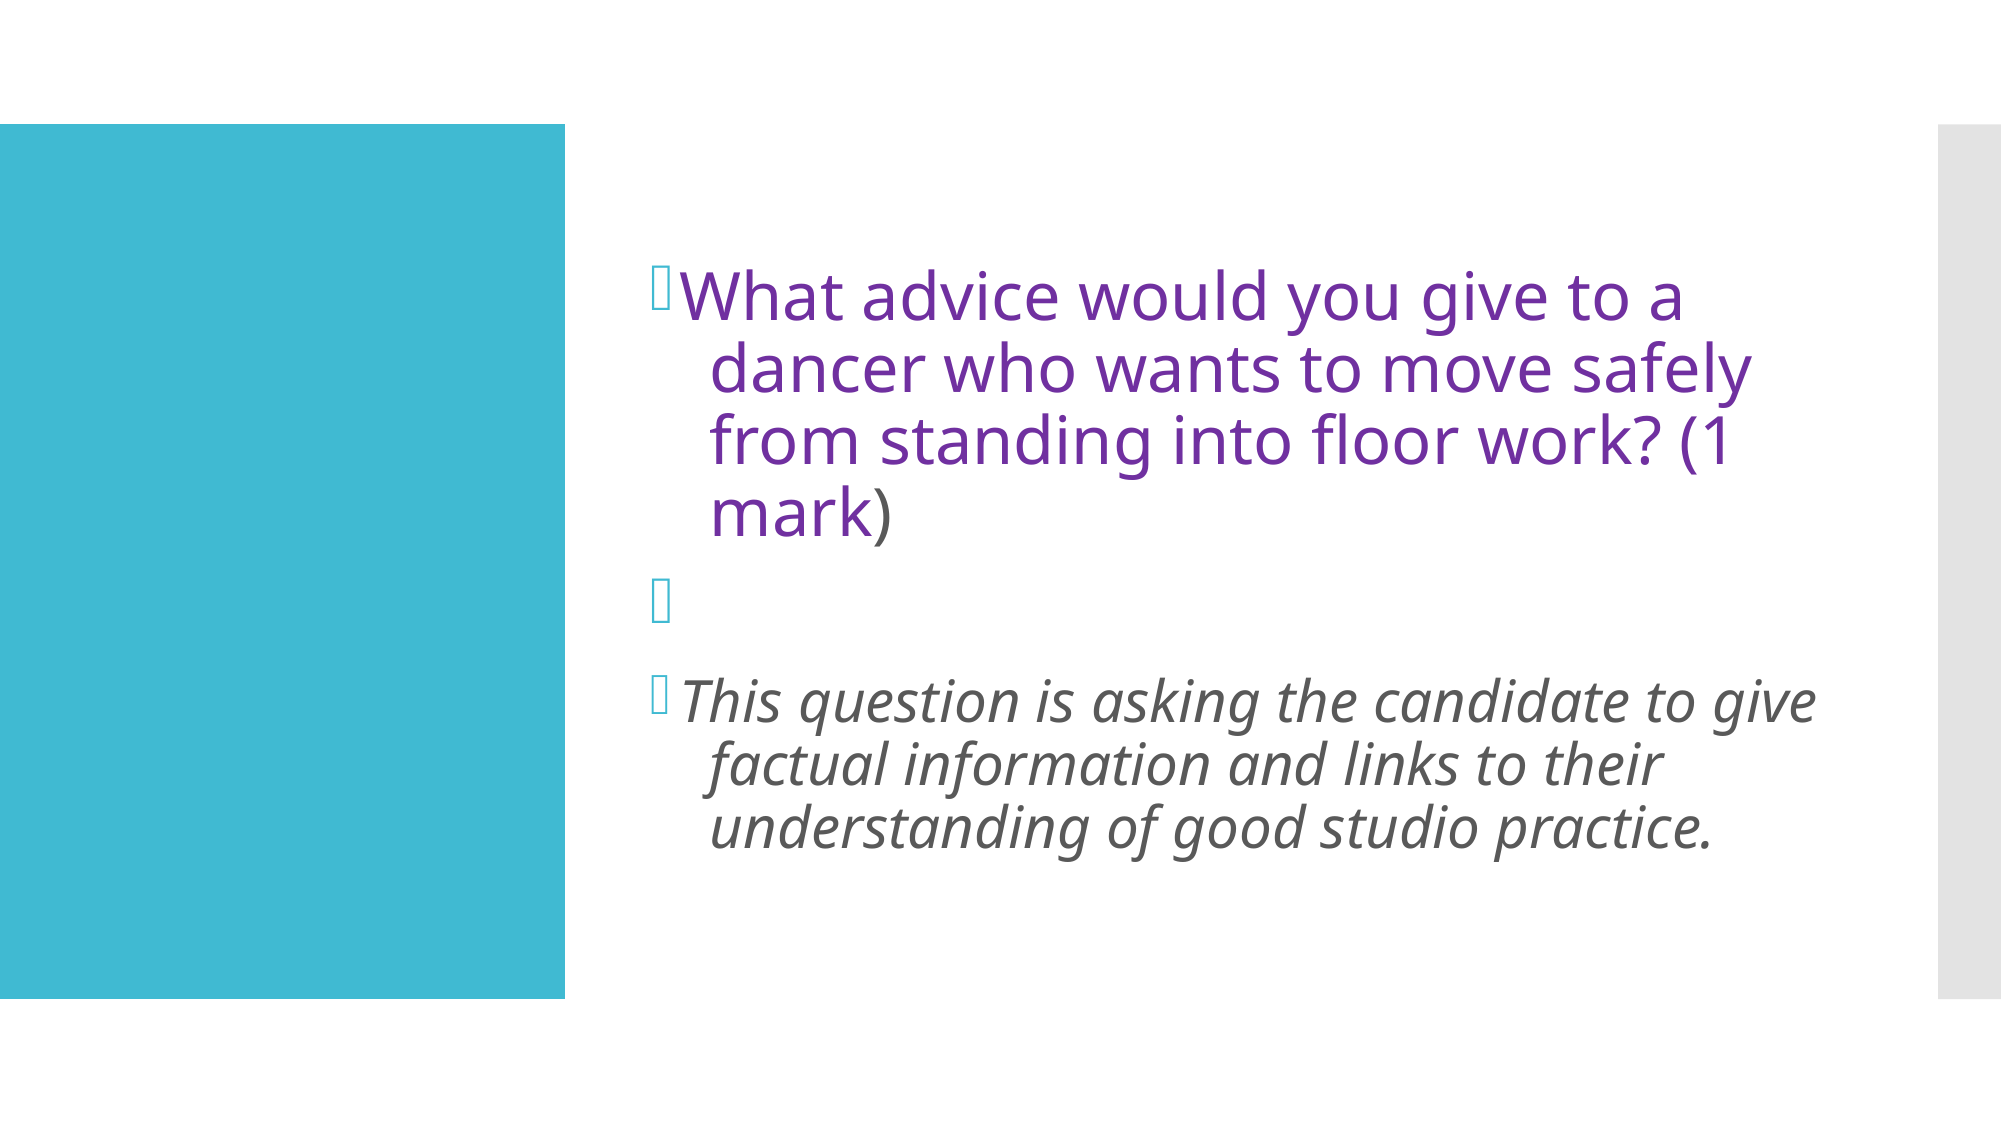

What advice would you give to a dancer who wants to move safely from standing into floor work? (1 mark)
This question is asking the candidate to give factual information and links to their understanding of good studio practice.
#